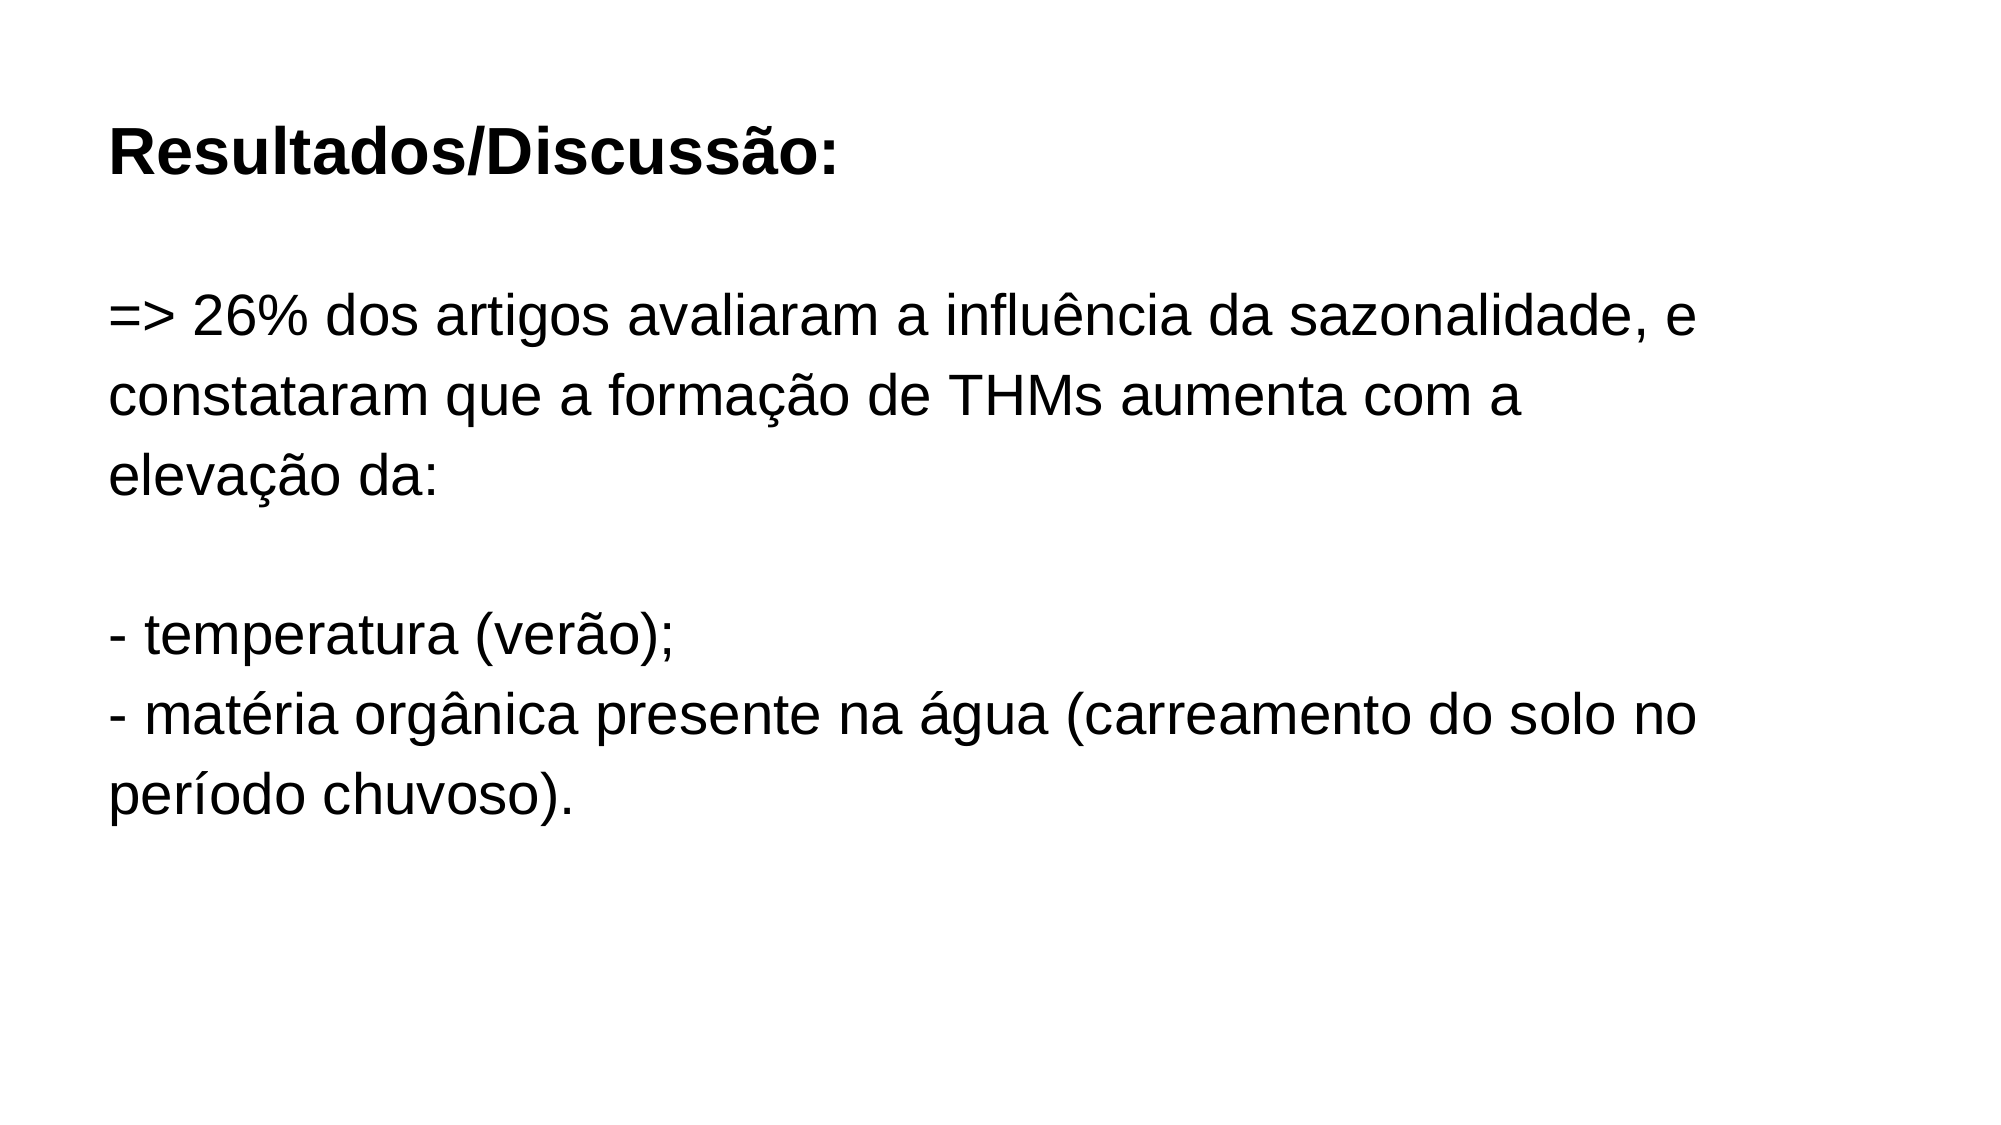

# Resultados/Discussão: => 26% dos artigos avaliaram a influência da sazonalidade, e constataram que a formação de THMs aumenta com a elevação da: - temperatura (verão); - matéria orgânica presente na água (carreamento do solo no período chuvoso).